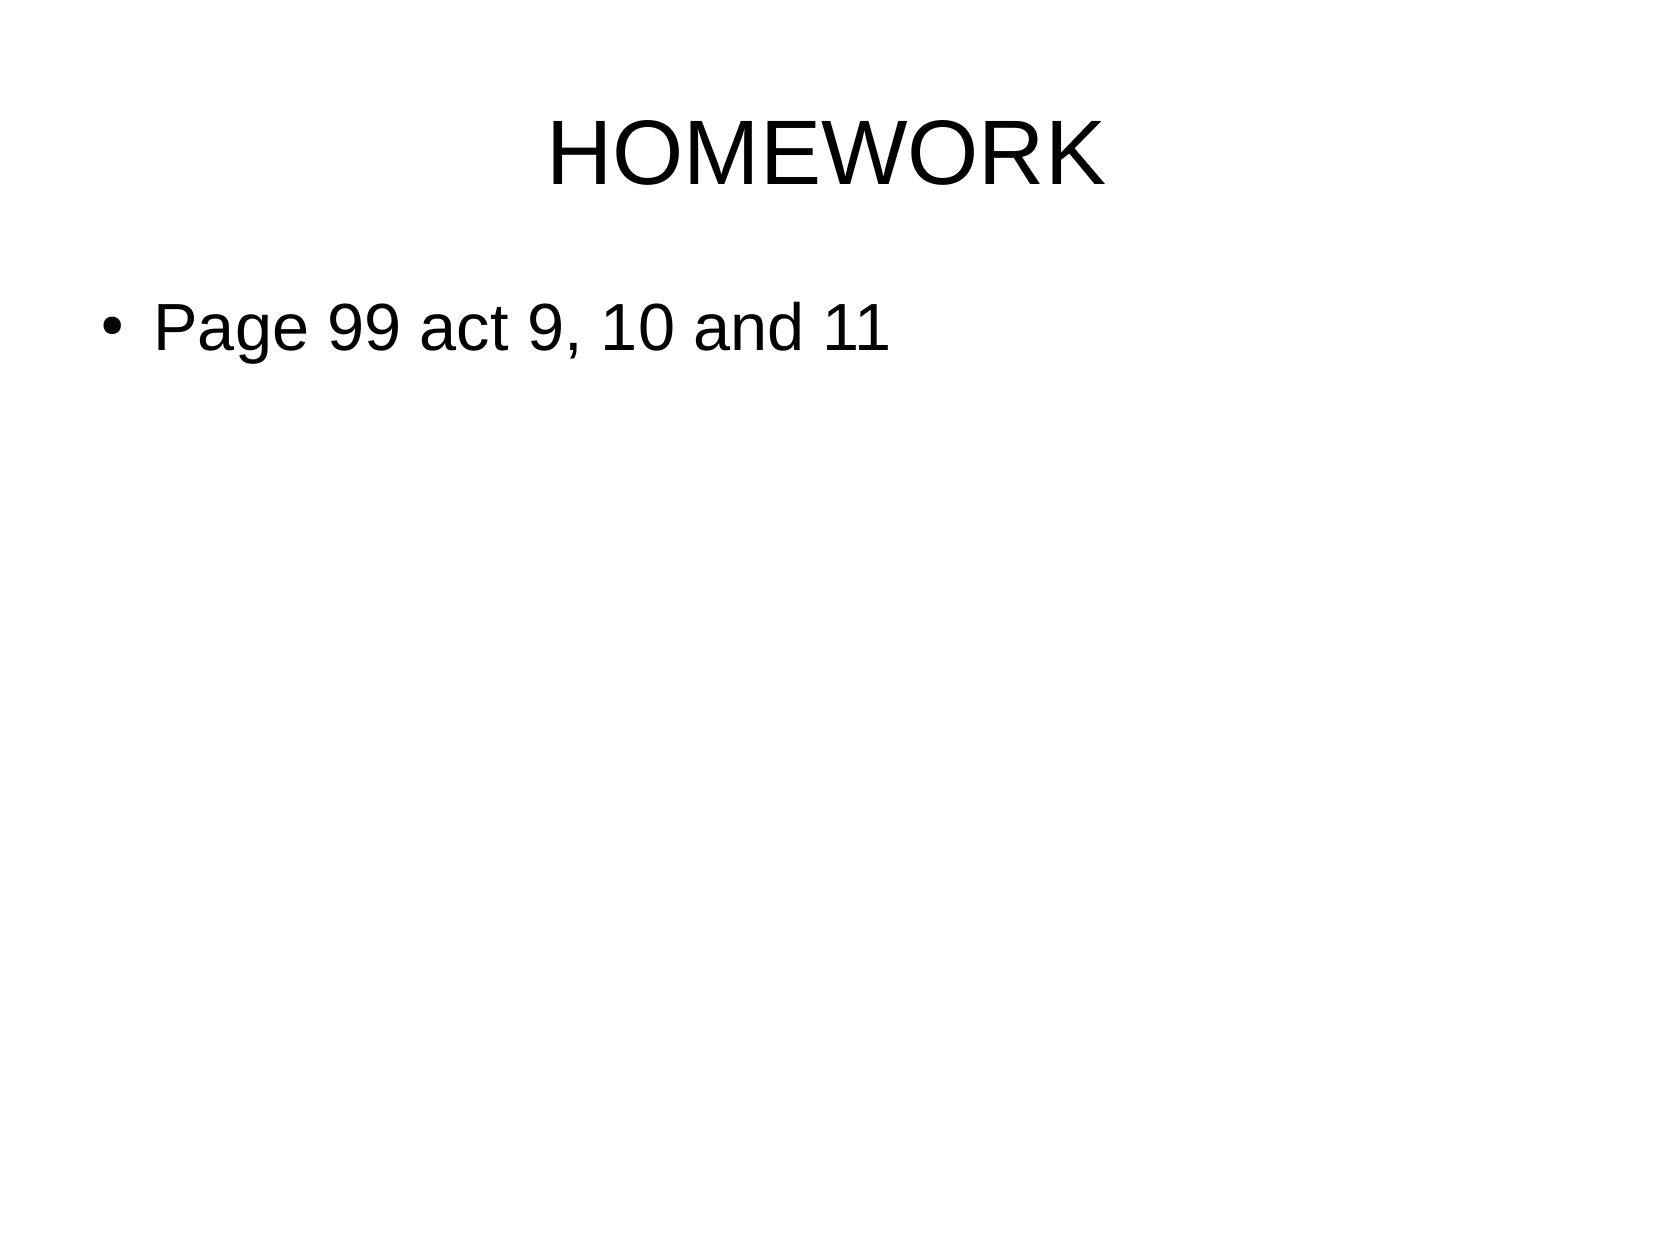

# HOMEWORK
Page 99 act 9, 10 and 11